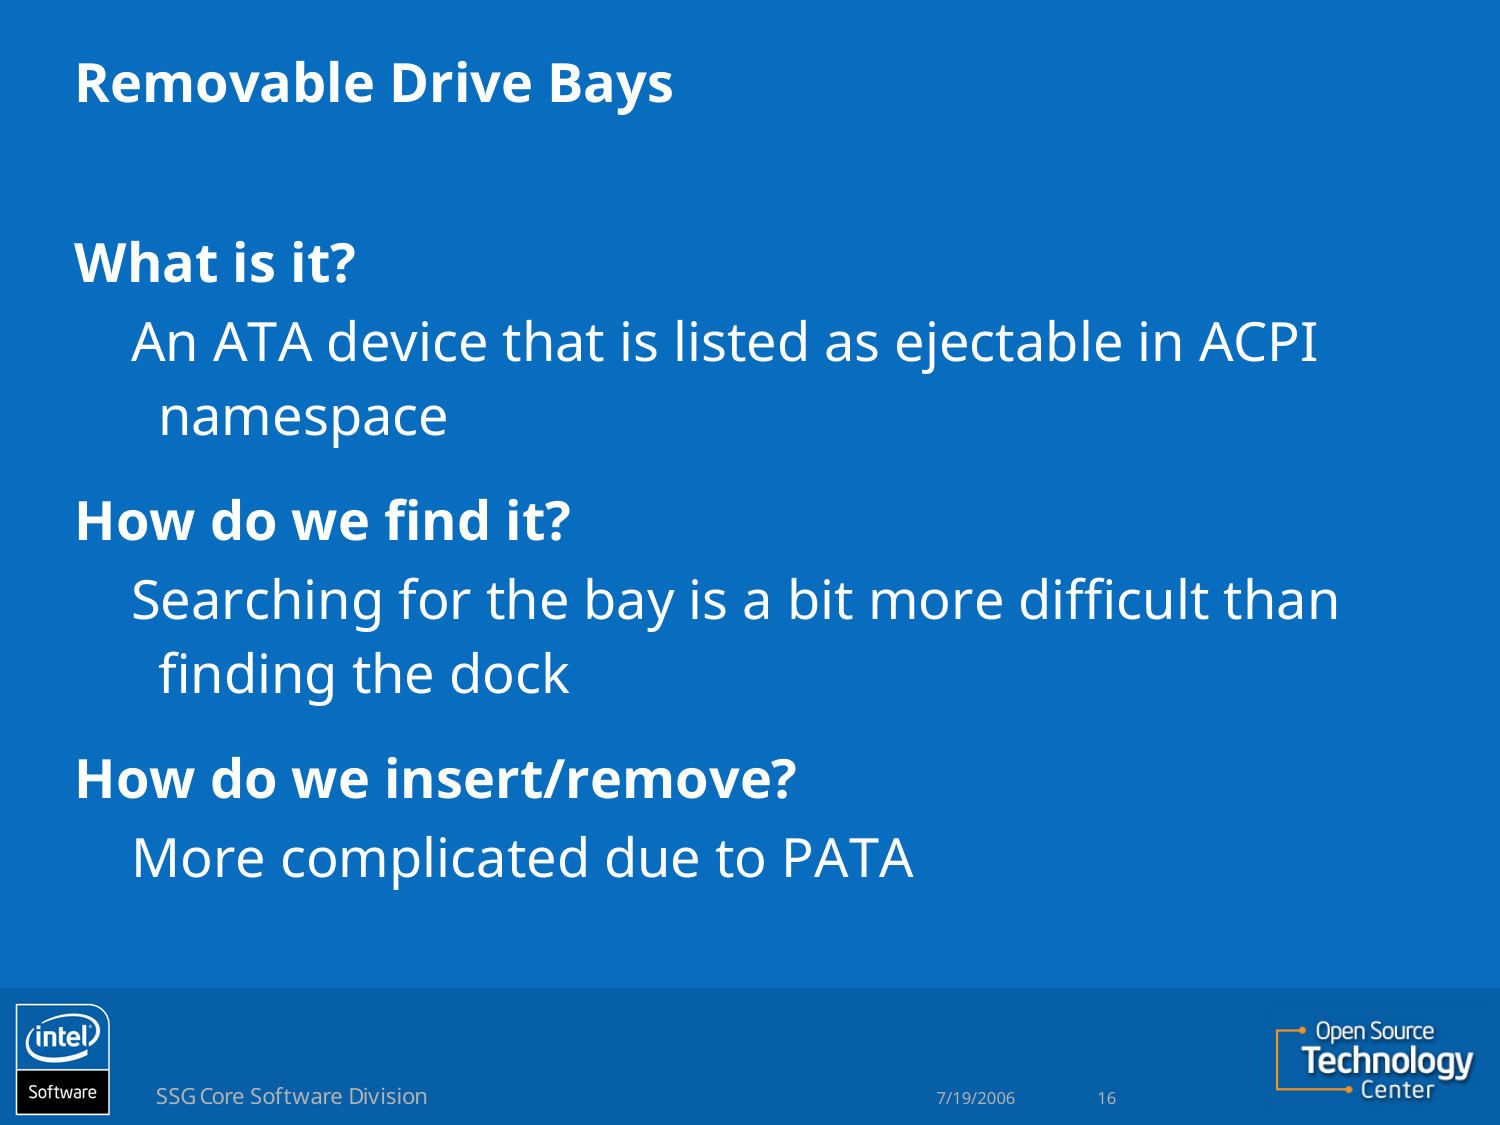

# Removable Drive Bays
What is it?
An ATA device that is listed as ejectable in ACPI namespace
How do we find it?
Searching for the bay is a bit more difficult than finding the dock
How do we insert/remove?
More complicated due to PATA